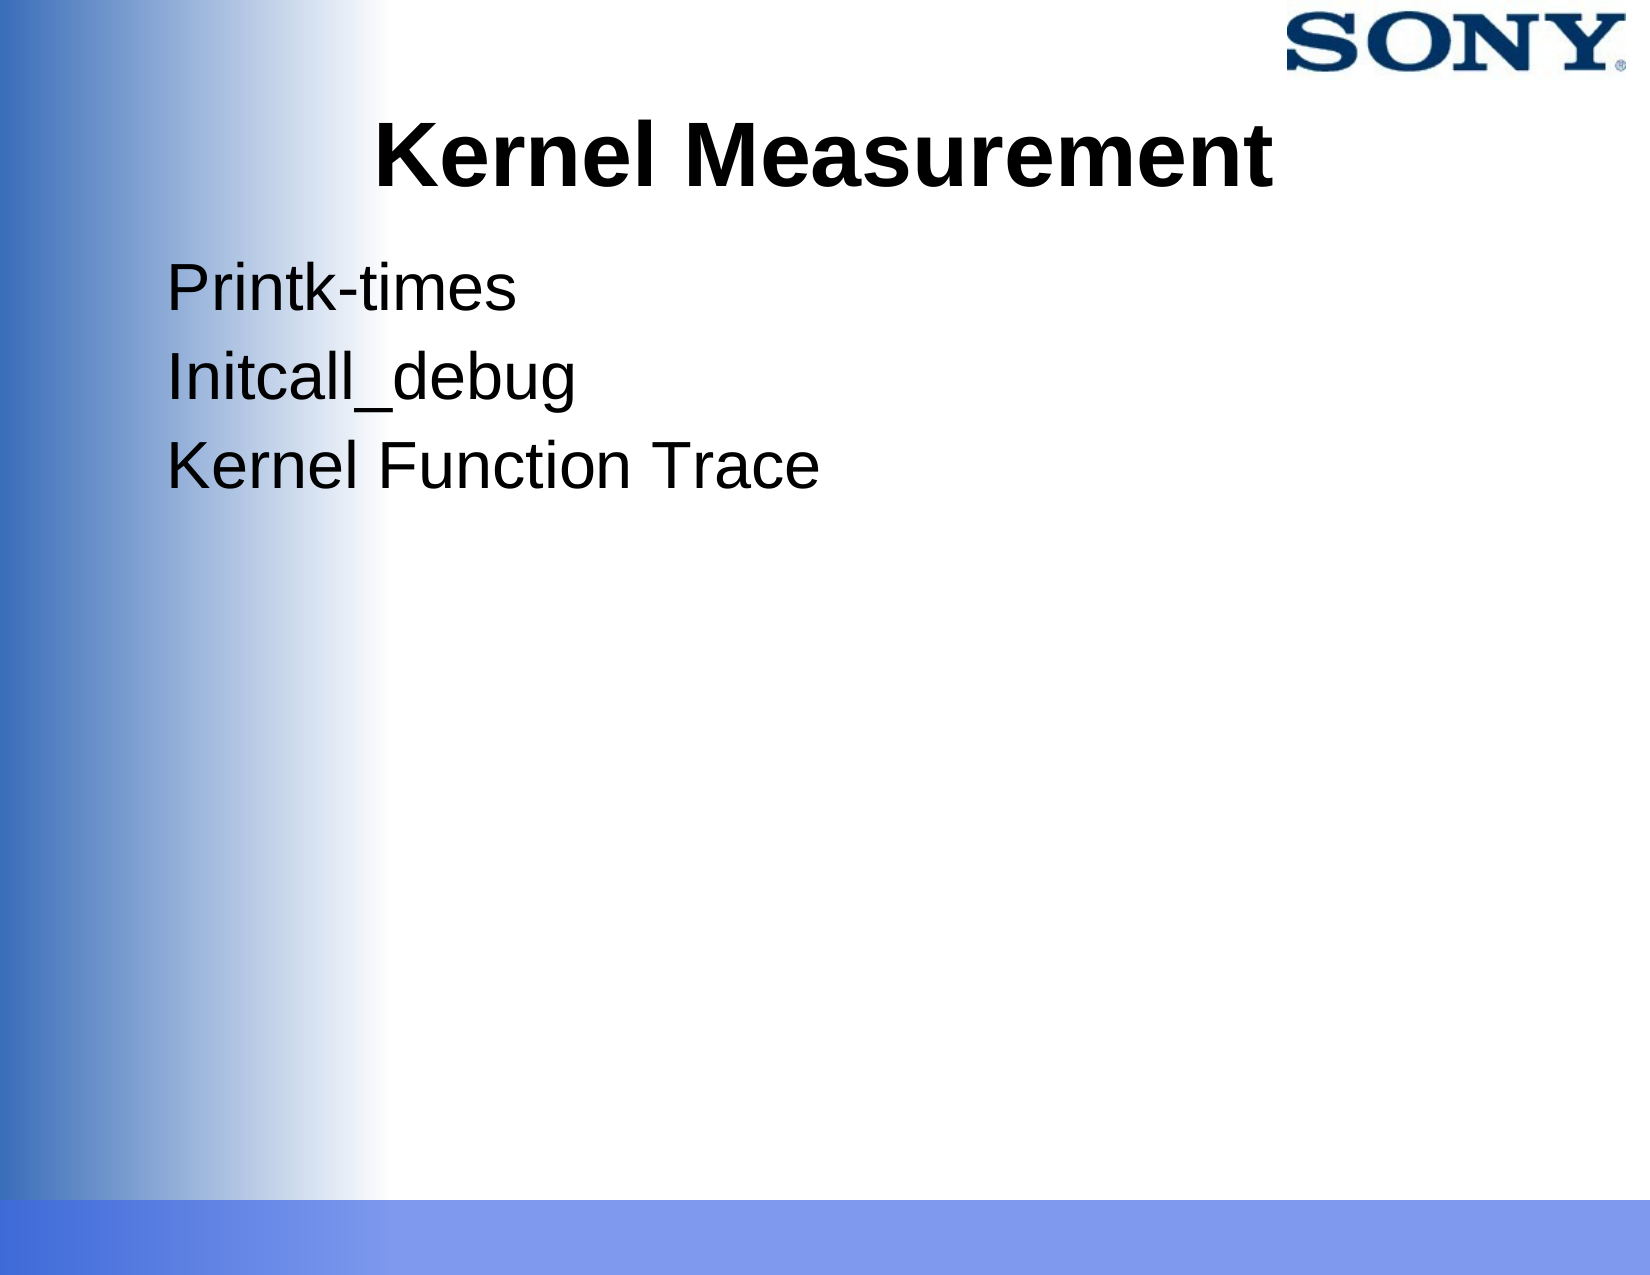

# Kernel Measurement
Printk-times
Initcall_debug
Kernel Function Trace